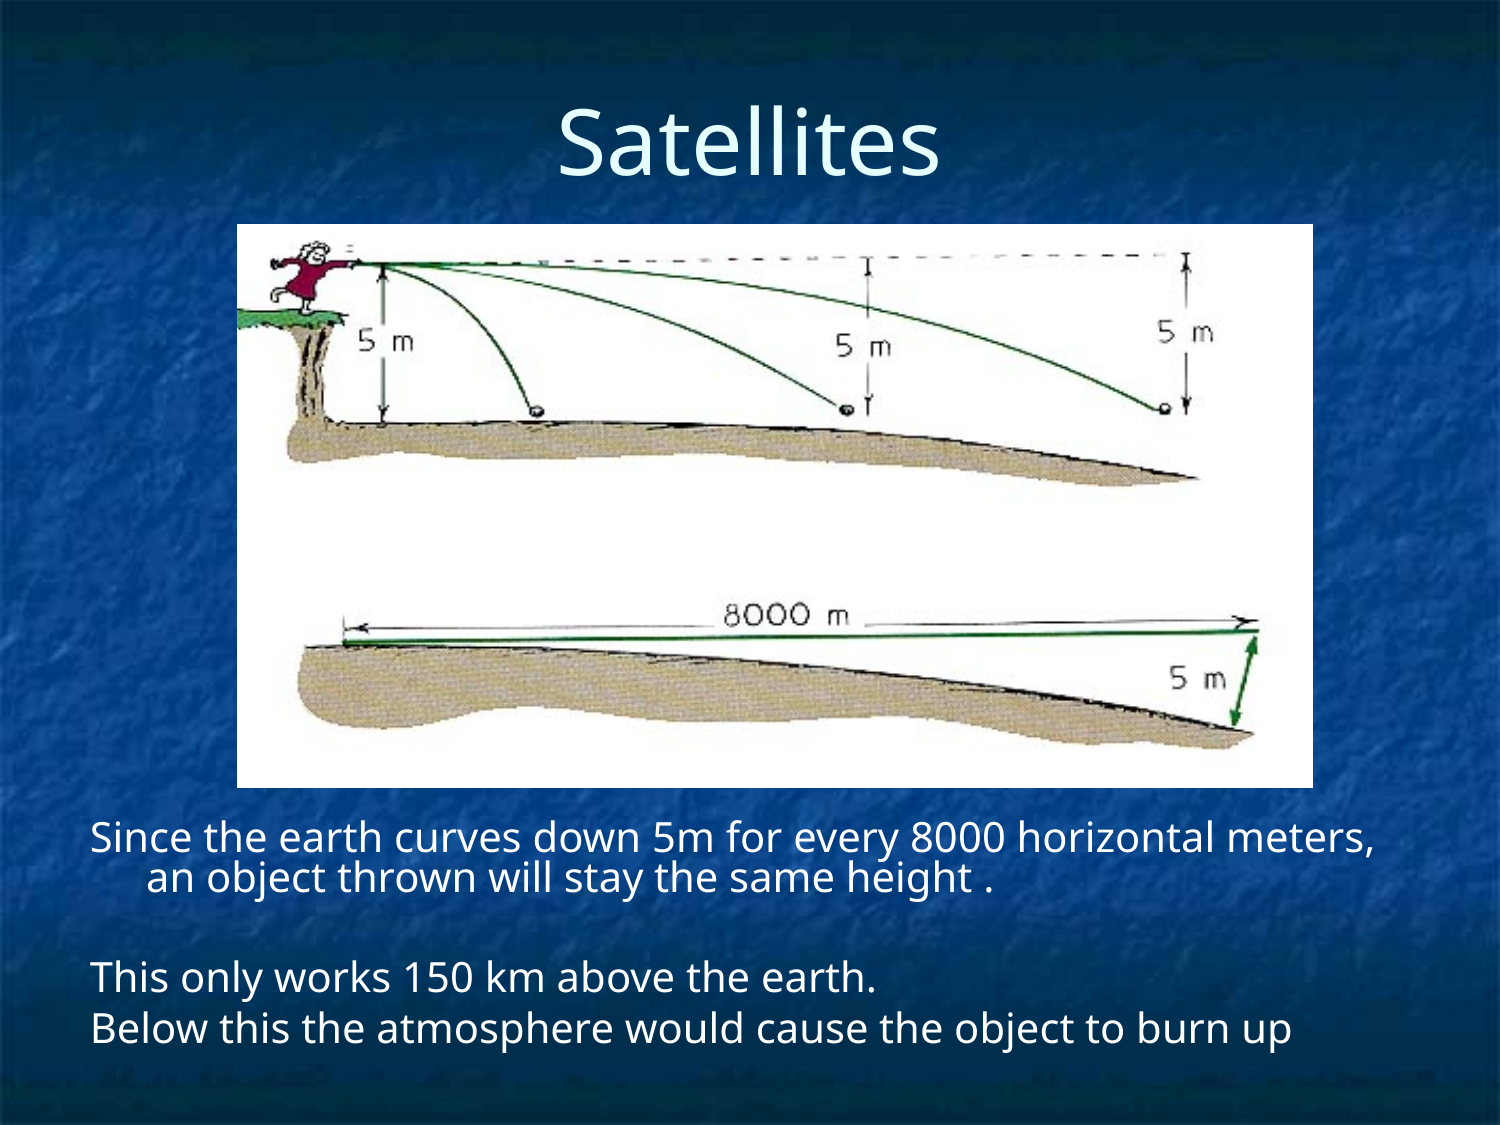

# Satellites
Since the earth curves down 5m for every 8000 horizontal meters, an object thrown will stay the same height .
This only works 150 km above the earth.
Below this the atmosphere would cause the object to burn up